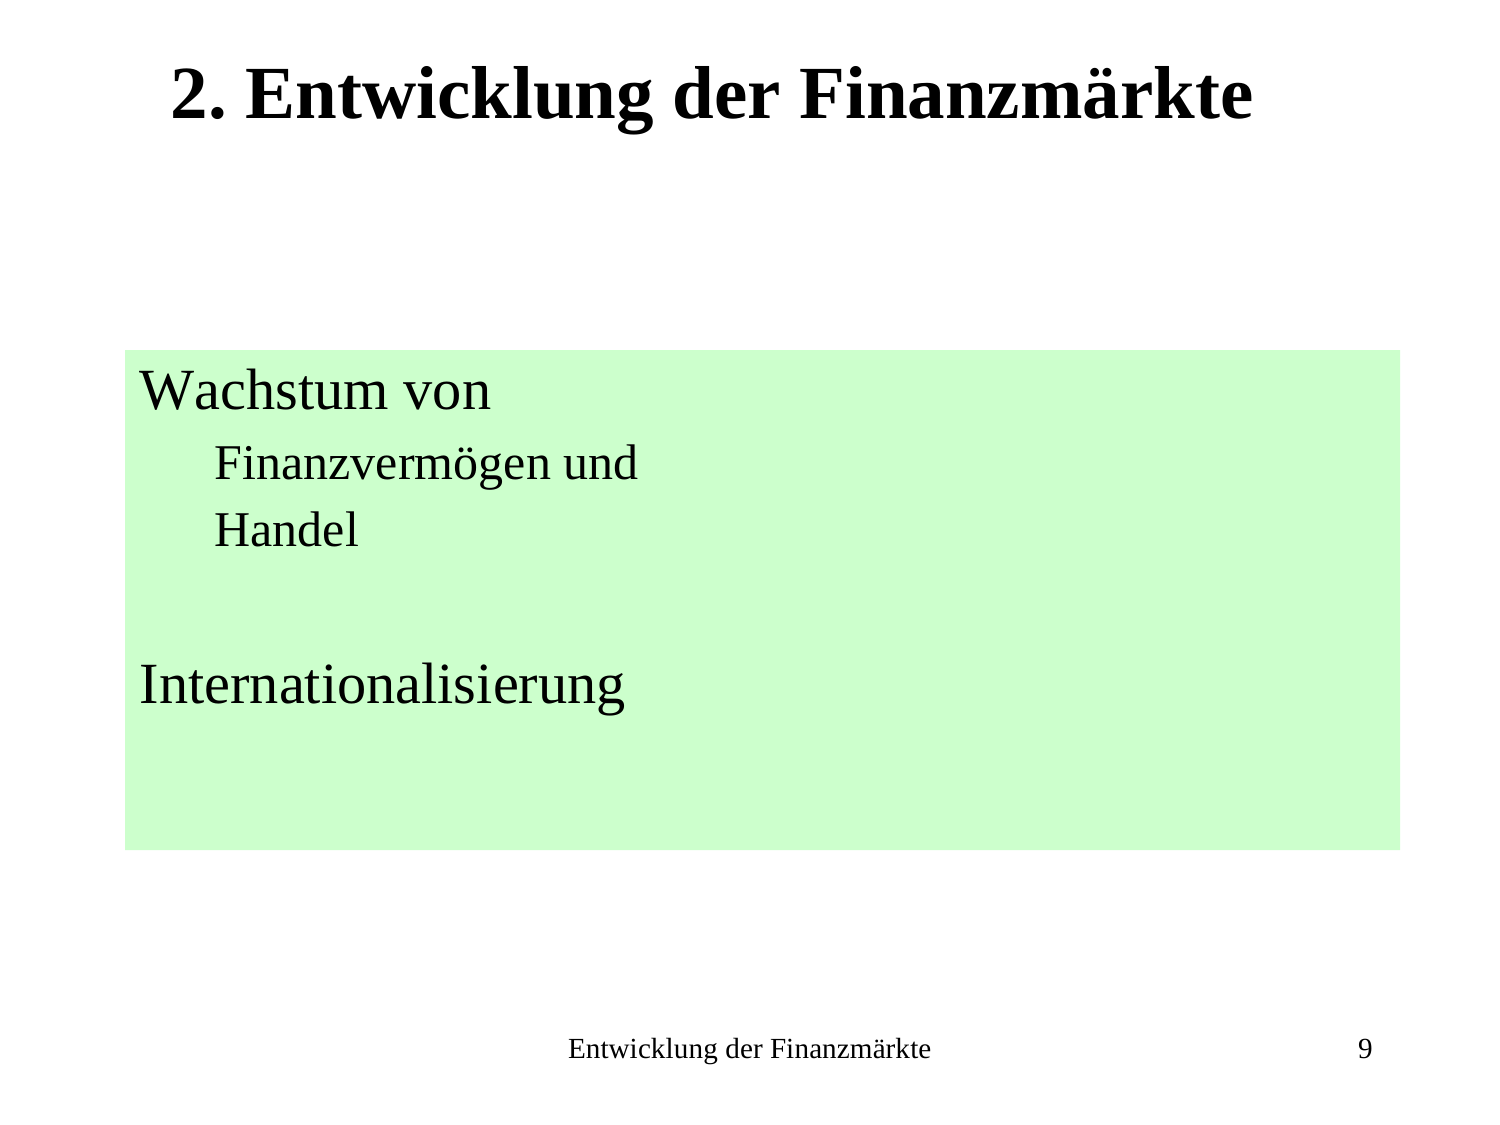

# 2. Entwicklung der Finanzmärkte
Wachstum von
Finanzvermögen und
Handel
Internationalisierung
Entwicklung der Finanzmärkte
9